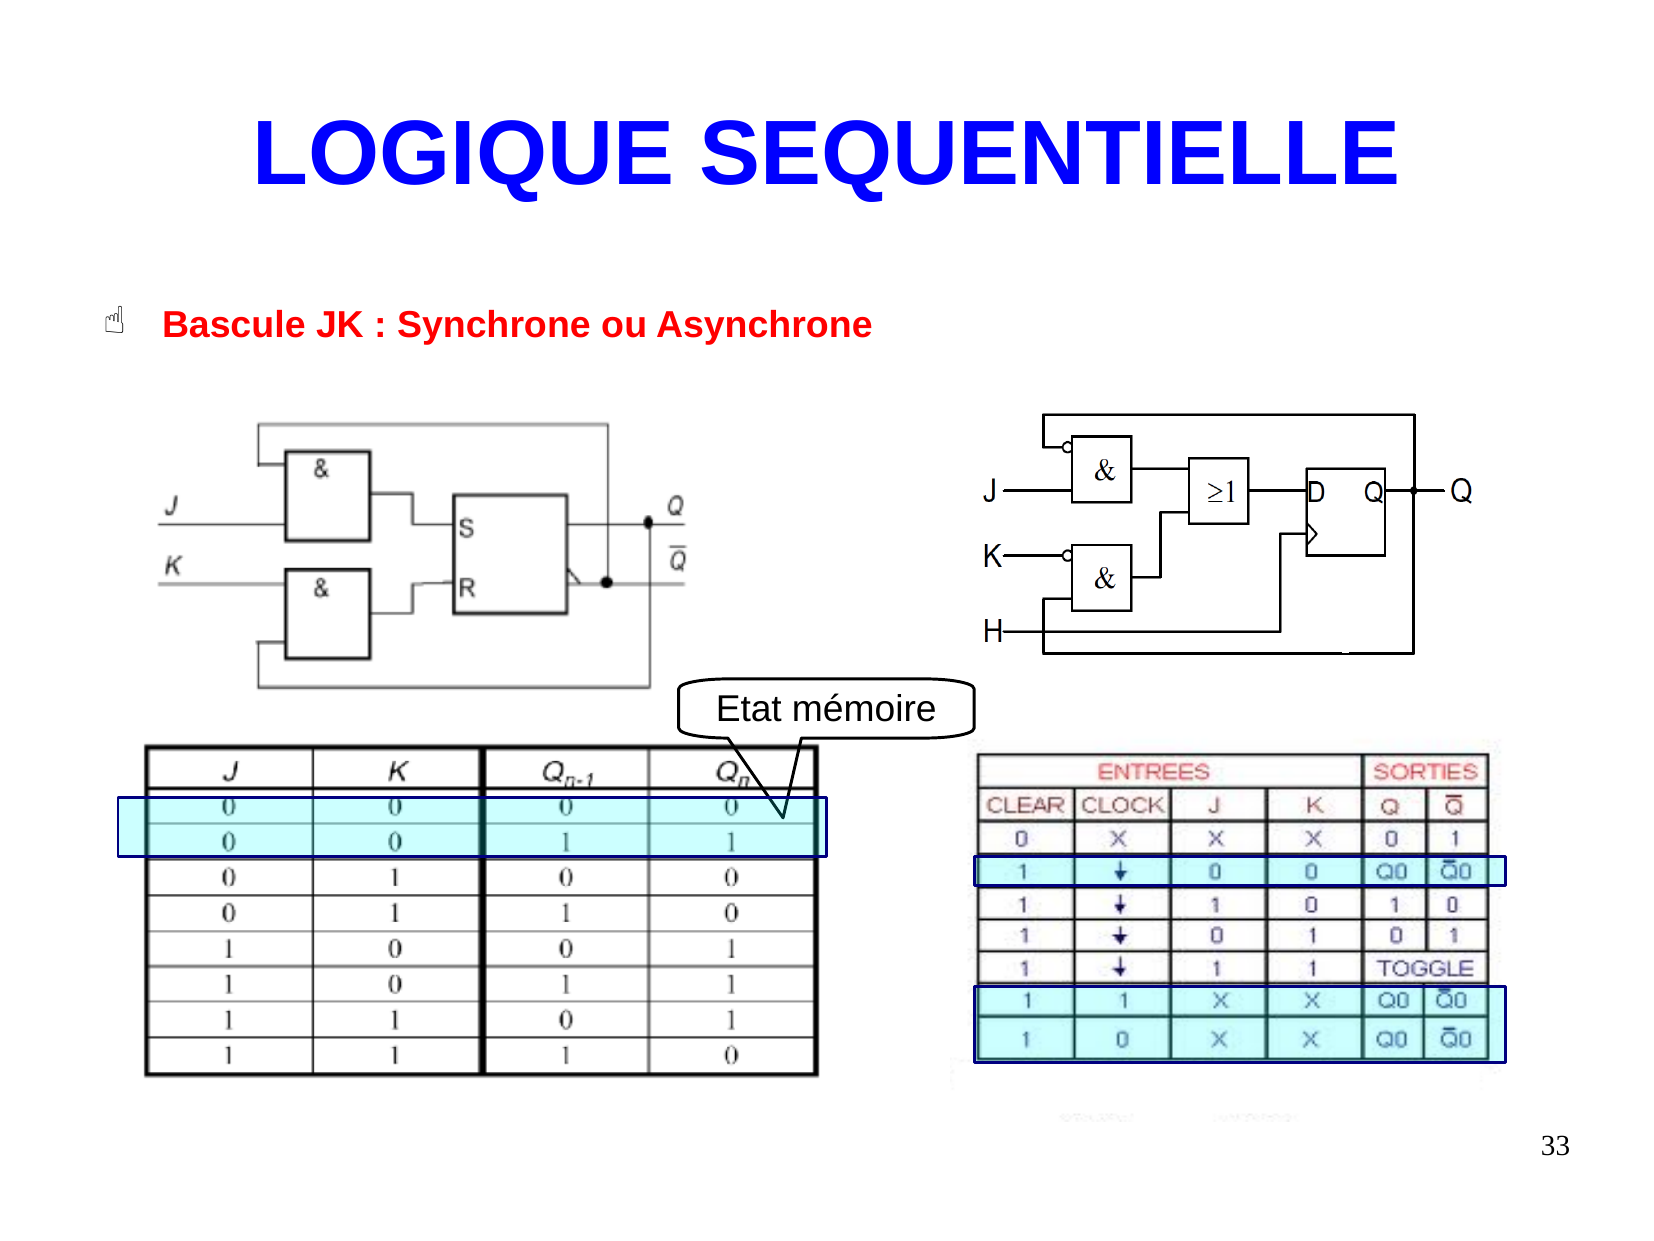

# LOGIQUE SEQUENTIELLE
Bascule JK : Synchrone ou Asynchrone
Etat mémoire
33